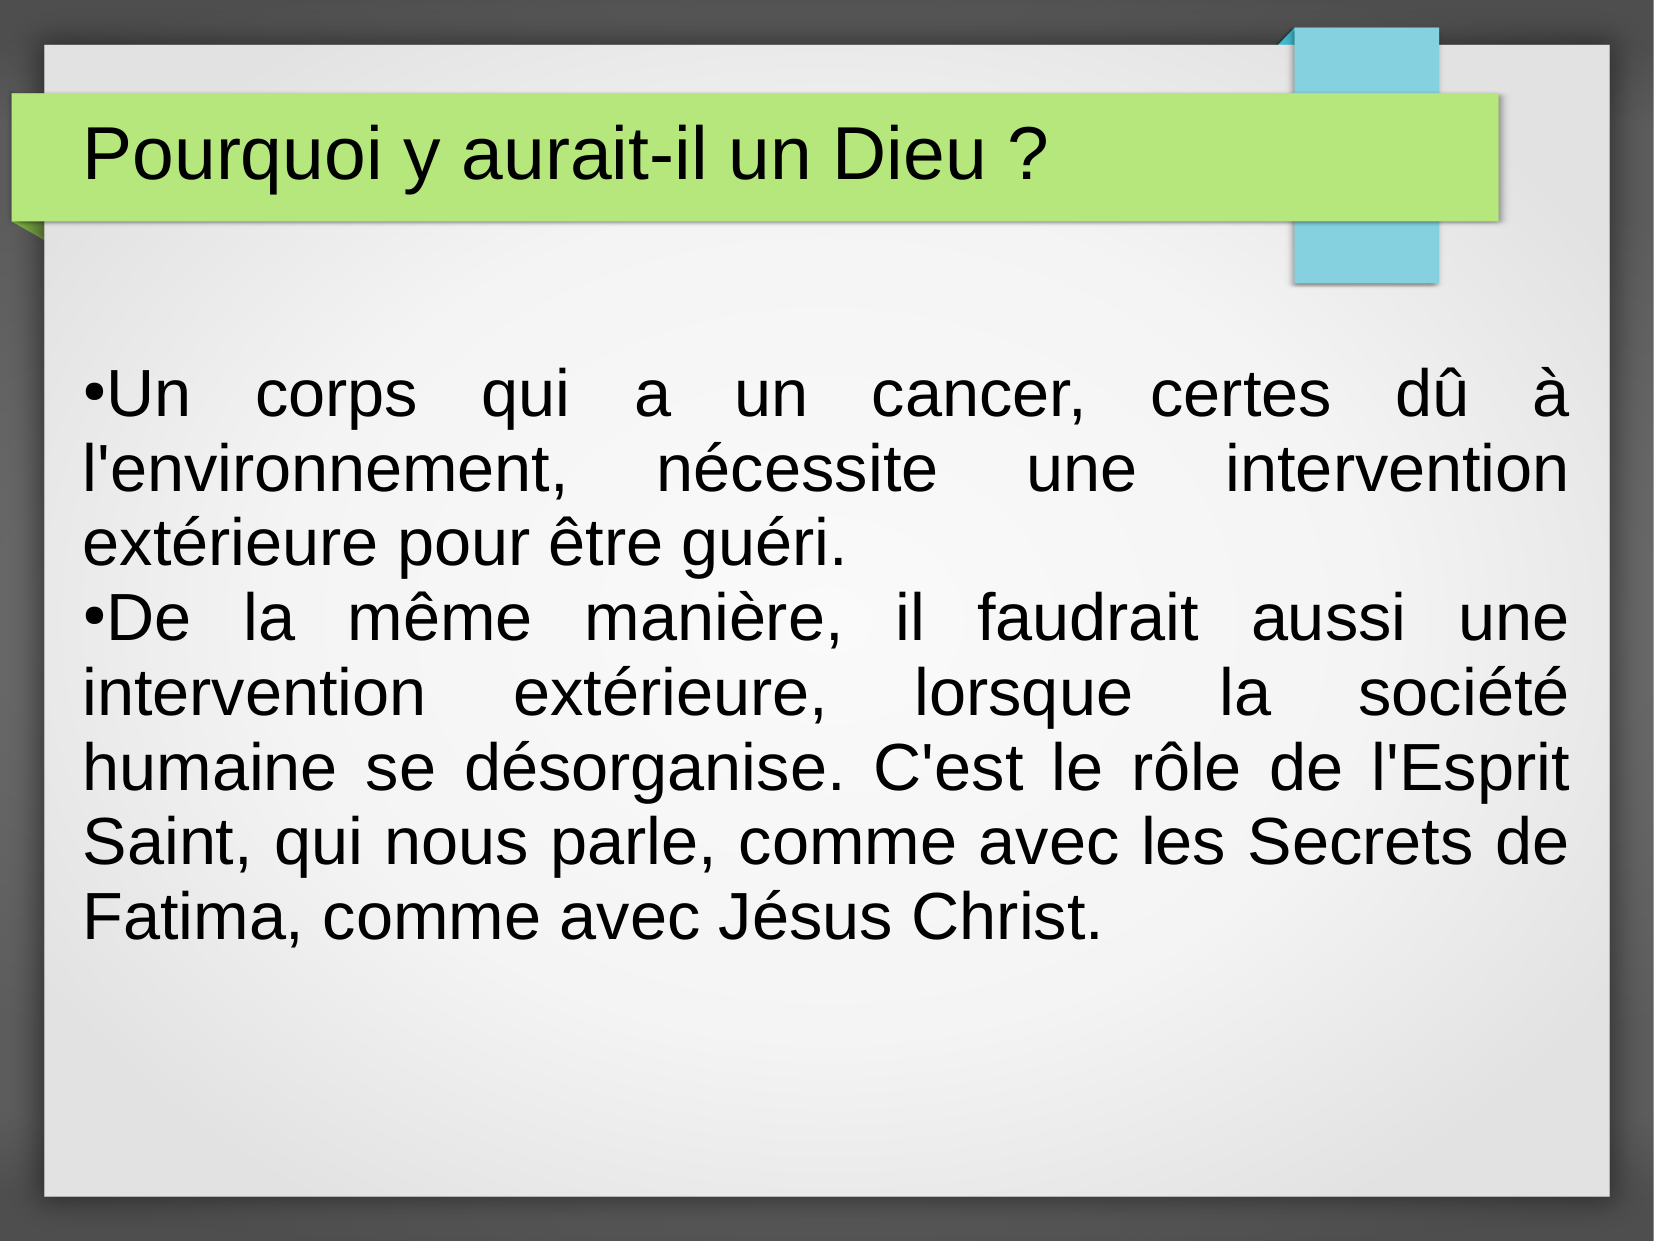

# Pourquoi y aurait-il un Dieu ?
Un corps qui a un cancer, certes dû à l'environnement, nécessite une intervention extérieure pour être guéri.
De la même manière, il faudrait aussi une intervention extérieure, lorsque la société humaine se désorganise. C'est le rôle de l'Esprit Saint, qui nous parle, comme avec les Secrets de Fatima, comme avec Jésus Christ.